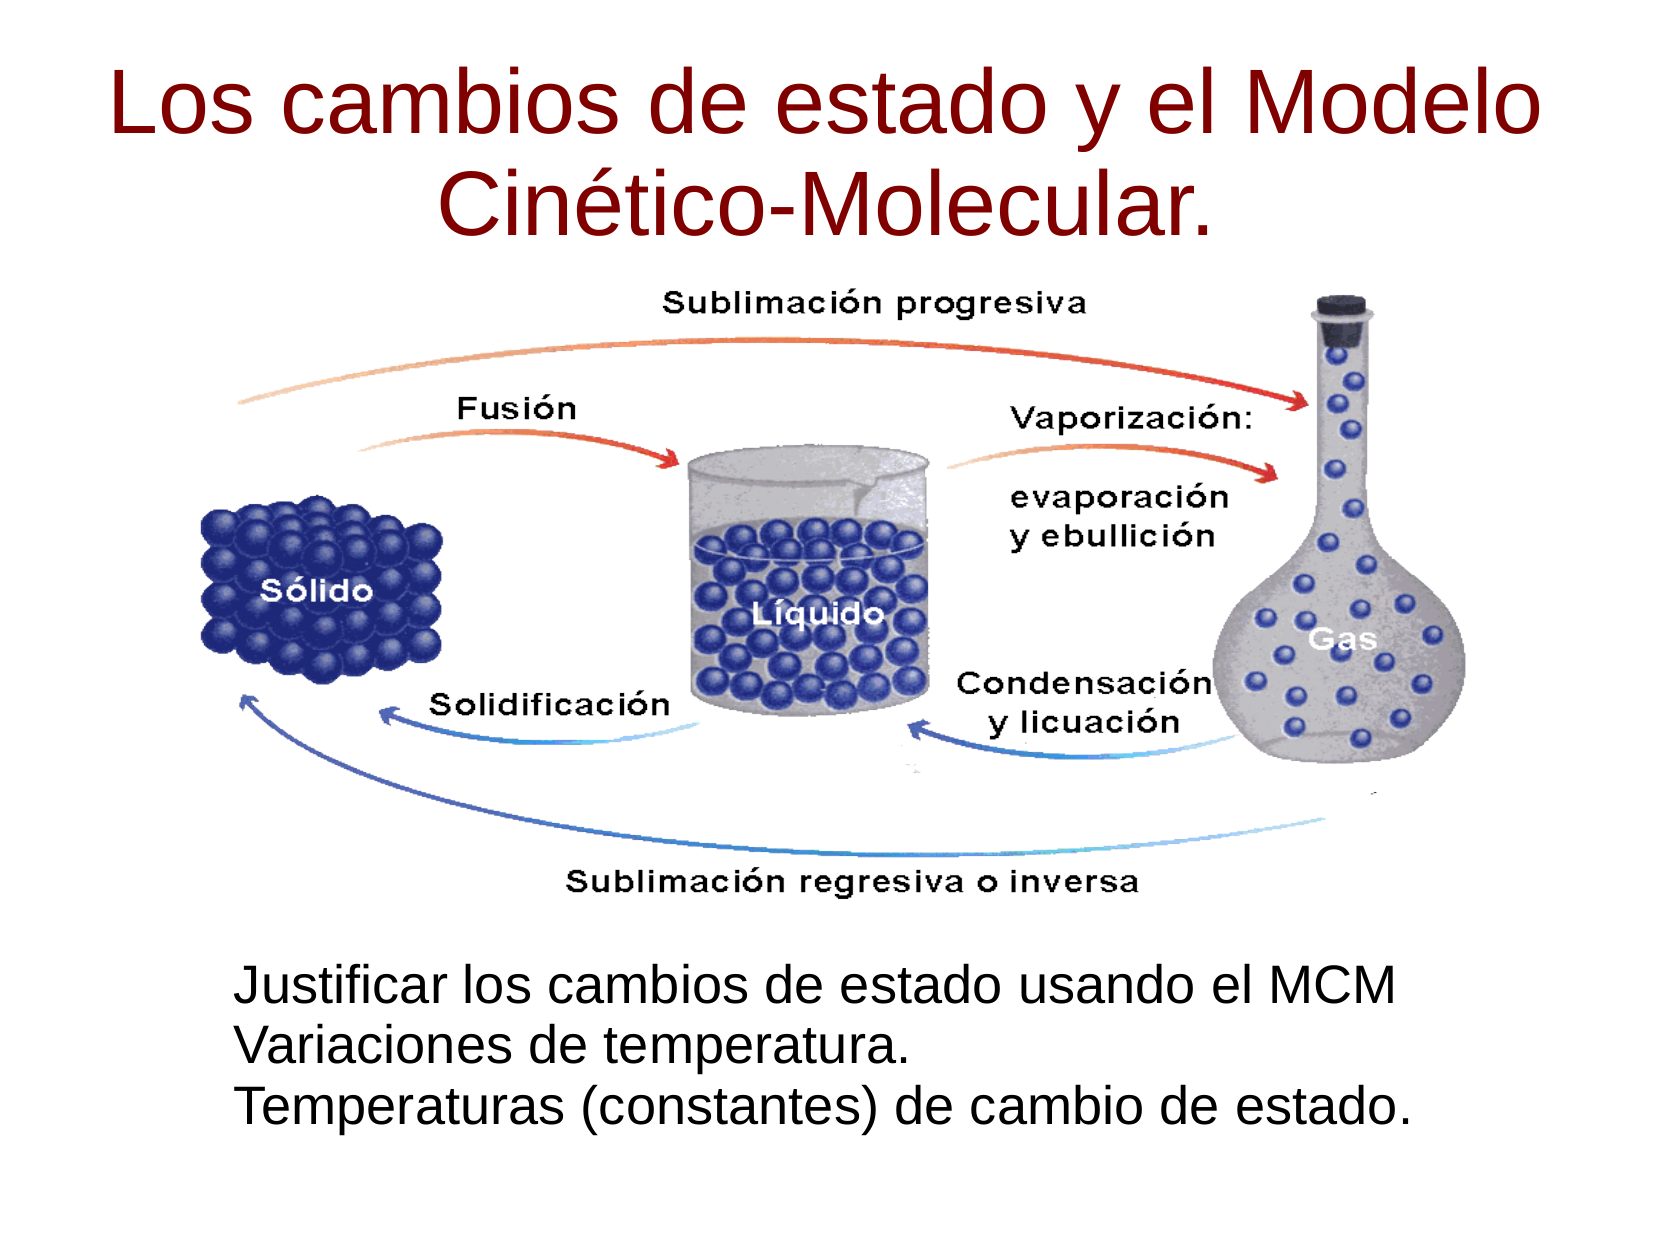

# Los cambios de estado y el Modelo Cinético-Molecular.
Justificar los cambios de estado usando el MCM
Variaciones de temperatura.
Temperaturas (constantes) de cambio de estado.